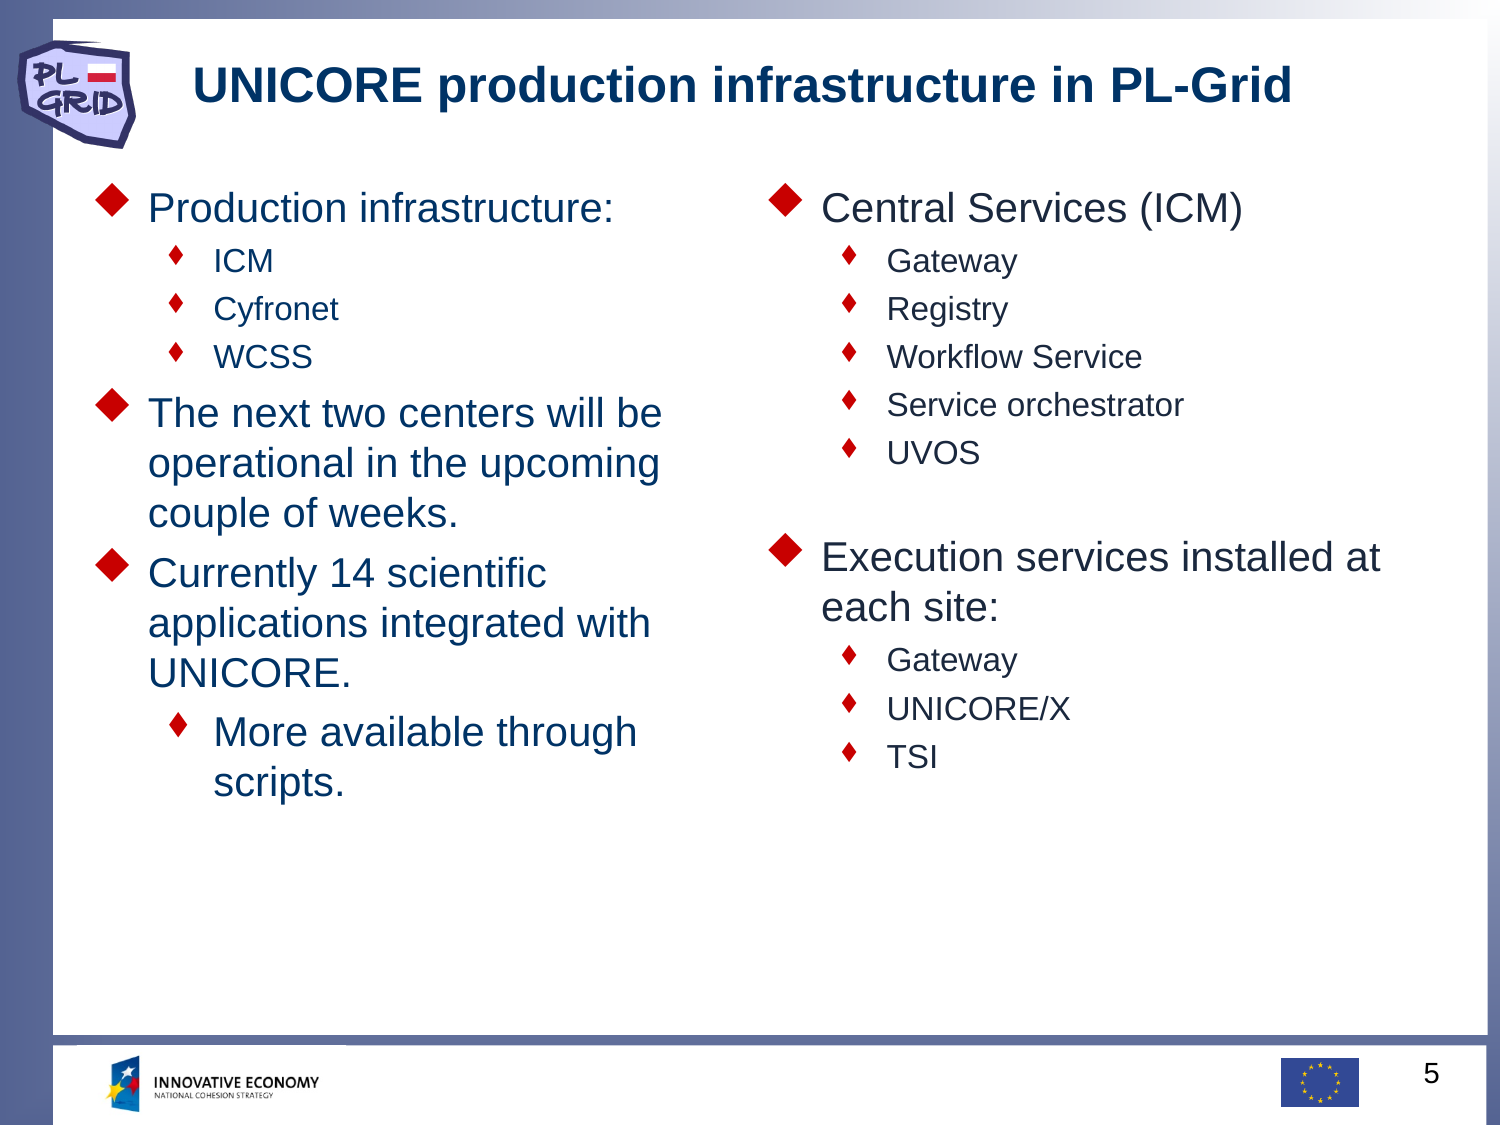

# UNICORE production infrastructure in PL-Grid
Production infrastructure:
ICM
Cyfronet
WCSS
The next two centers will be operational in the upcoming couple of weeks.
Currently 14 scientific applications integrated with UNICORE.
More available through scripts.
Central Services (ICM)
Gateway
Registry
Workflow Service
Service orchestrator
UVOS
Execution services installed at each site:
Gateway
UNICORE/X
TSI